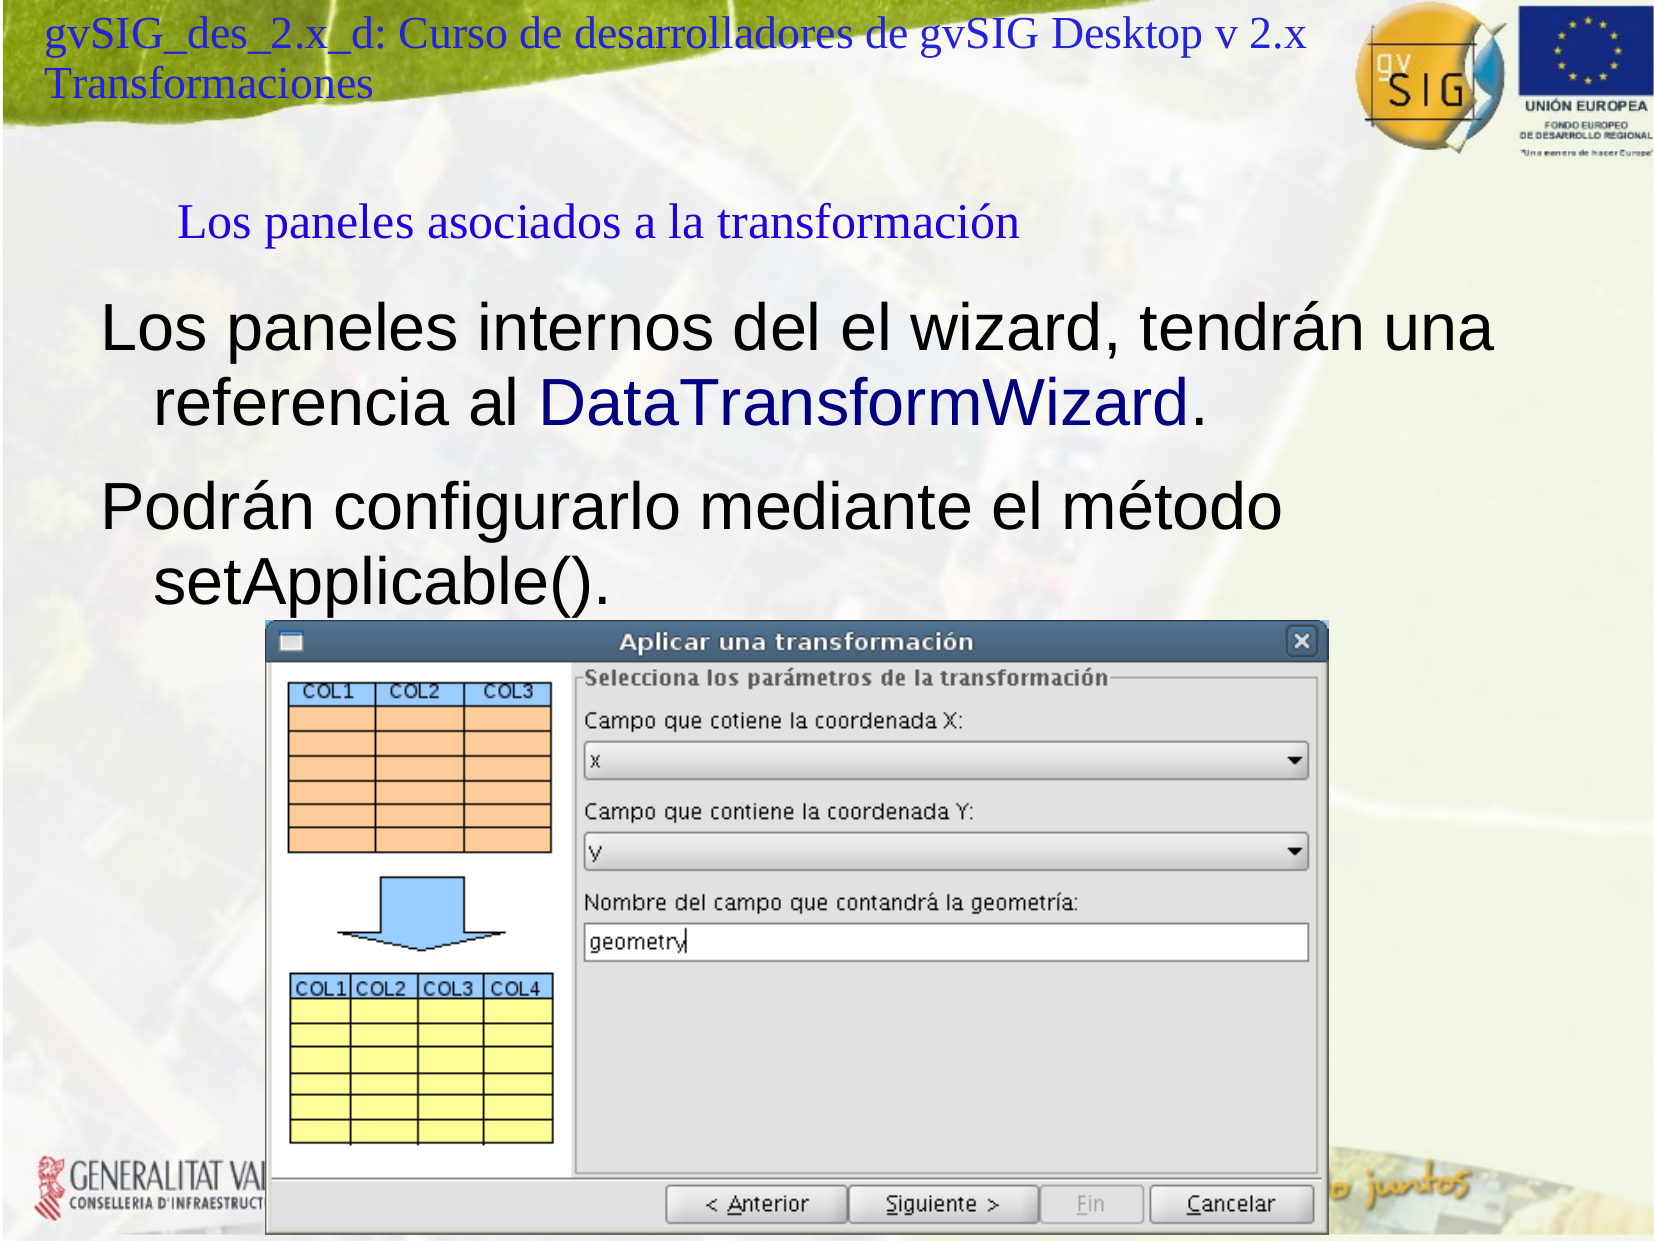

# Los paneles asociados a la transformación
Los paneles internos del el wizard, tendrán una referencia al DataTransformWizard.
Podrán configurarlo mediante el método setApplicable().